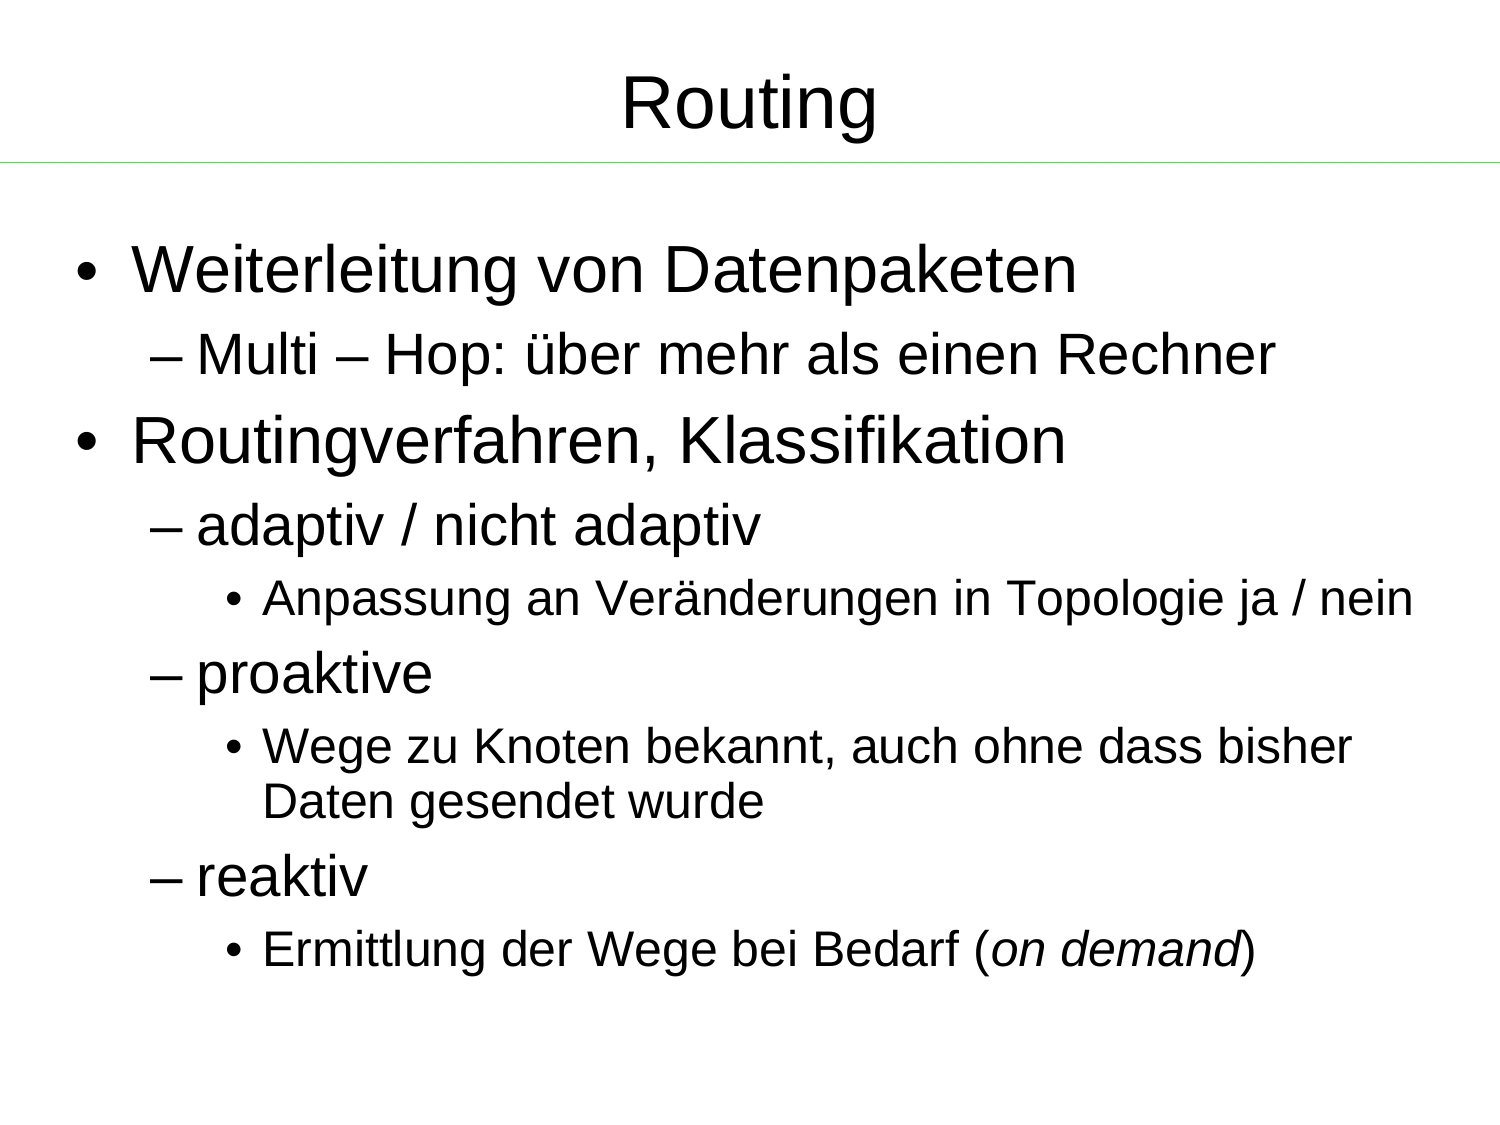

# Routing
Weiterleitung von Datenpaketen
Multi – Hop: über mehr als einen Rechner
Routingverfahren, Klassifikation
adaptiv / nicht adaptiv
Anpassung an Veränderungen in Topologie ja / nein
proaktive
Wege zu Knoten bekannt, auch ohne dass bisher Daten gesendet wurde
reaktiv
Ermittlung der Wege bei Bedarf (on demand)